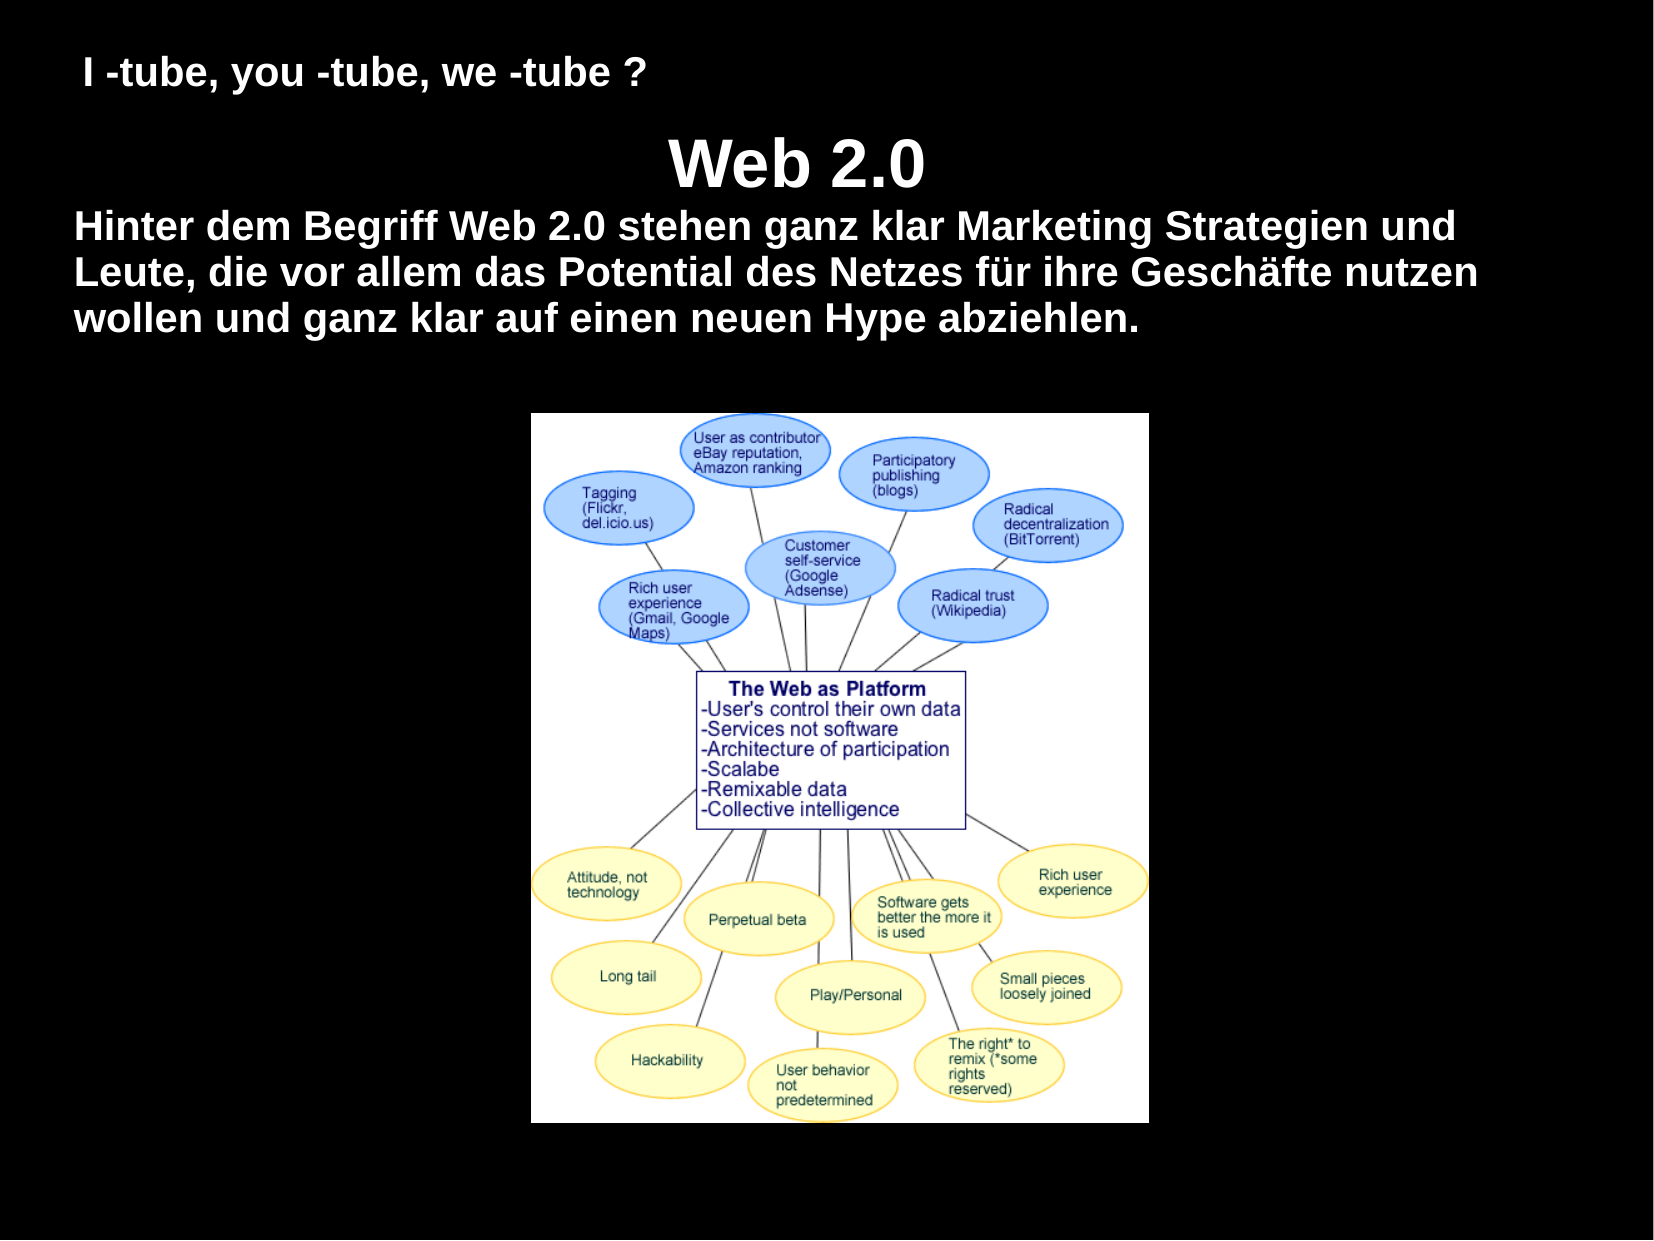

# I -tube, you -tube, we -tube ?
Web 2.0
Hinter dem Begriff Web 2.0 stehen ganz klar Marketing Strategien und Leute, die vor allem das Potential des Netzes für ihre Geschäfte nutzen wollen und ganz klar auf einen neuen Hype abziehlen.